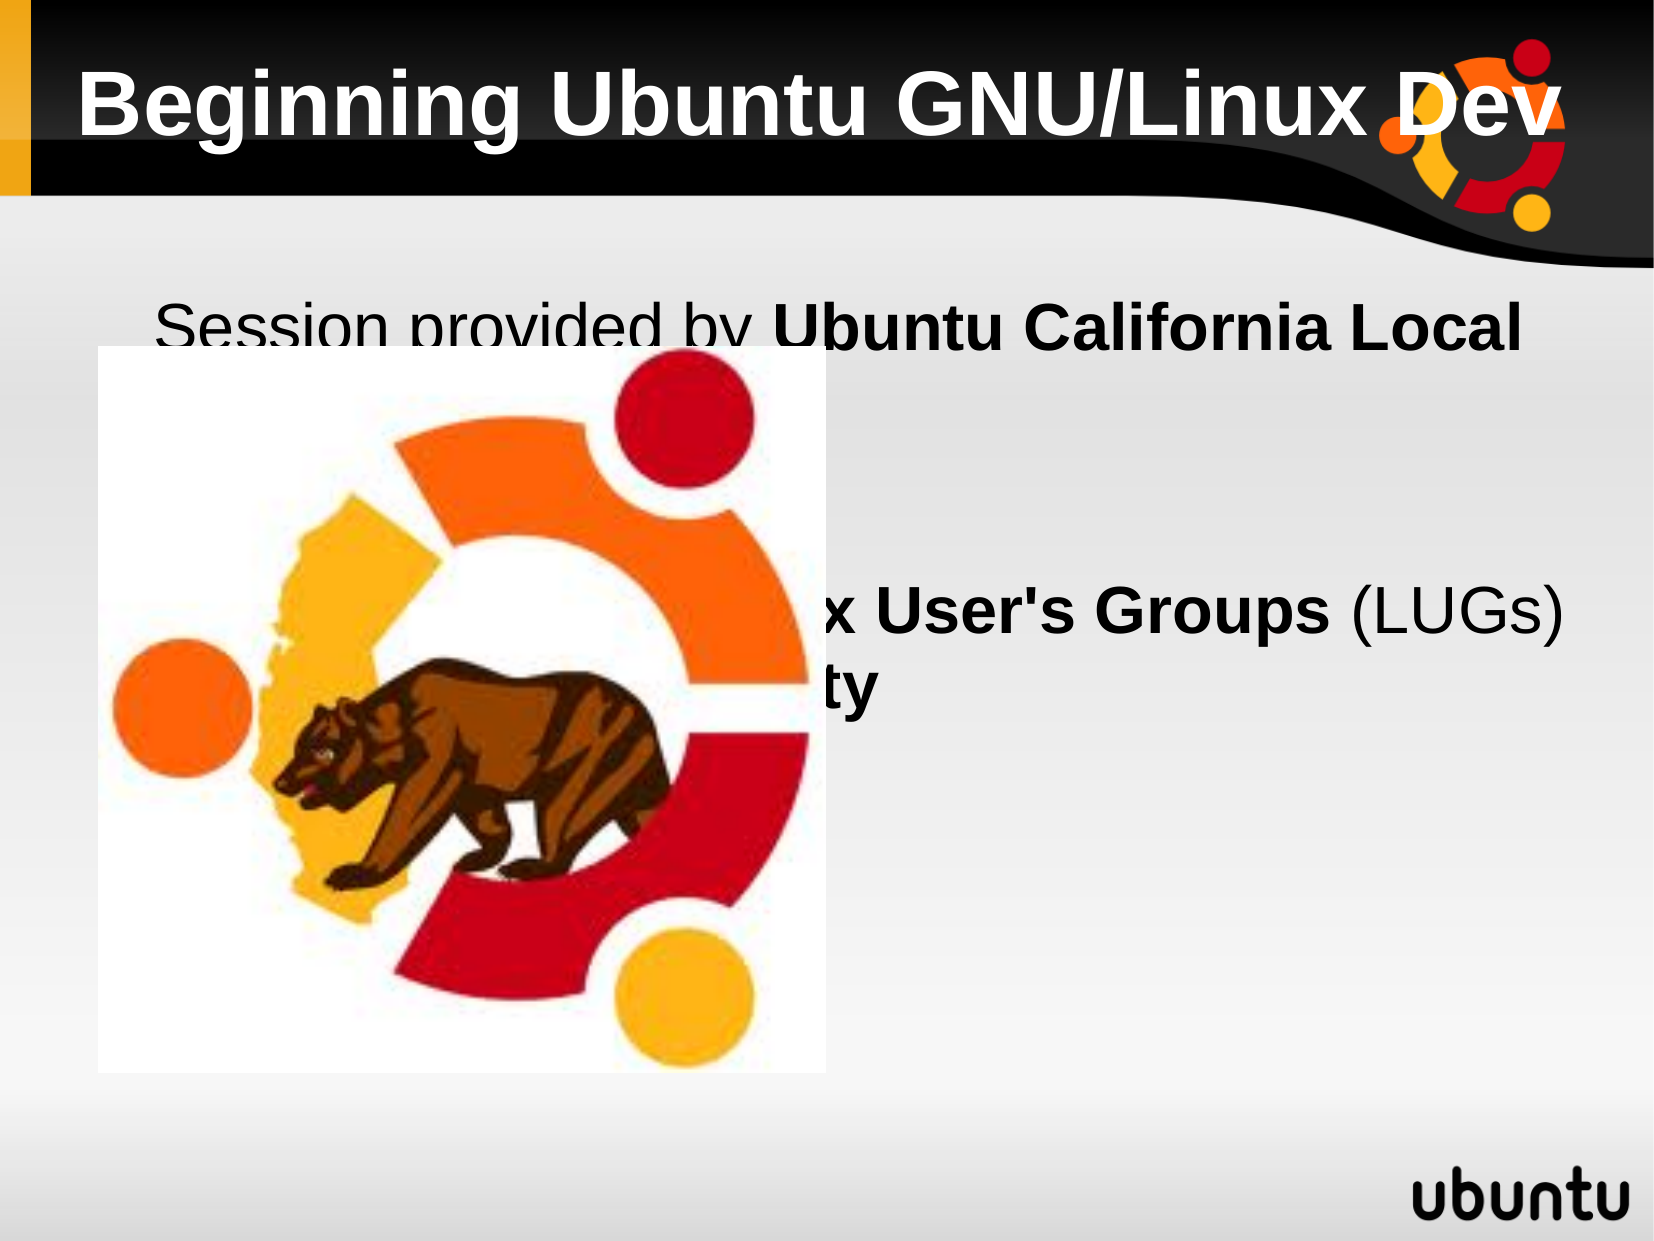

# Beginning Ubuntu GNU/Linux Dev
Session provided by Ubuntu California Local Community Team
and
members of local Linux User's Groups (LUGs) and FLOSS community